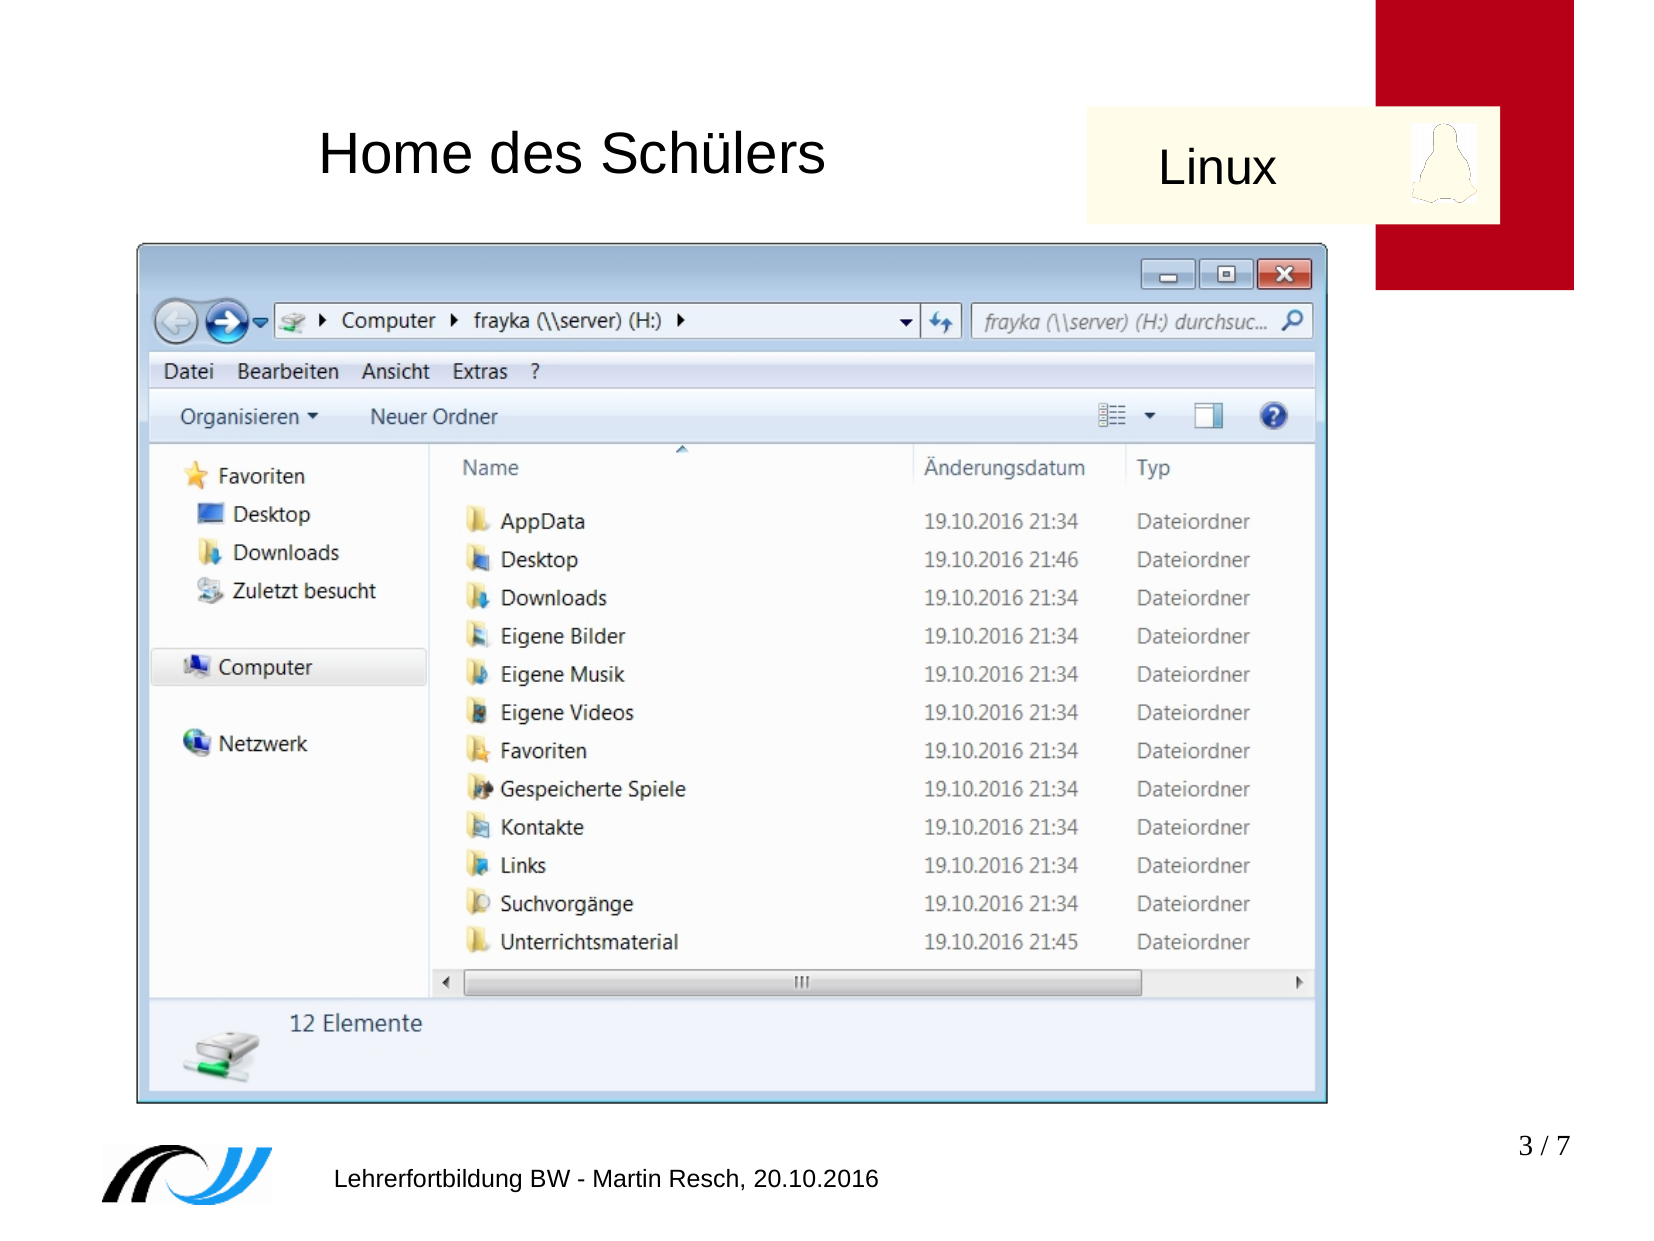

# Home des Schülers
3
Lehrerfortbildung BW - Martin Resch, 20.10.2016